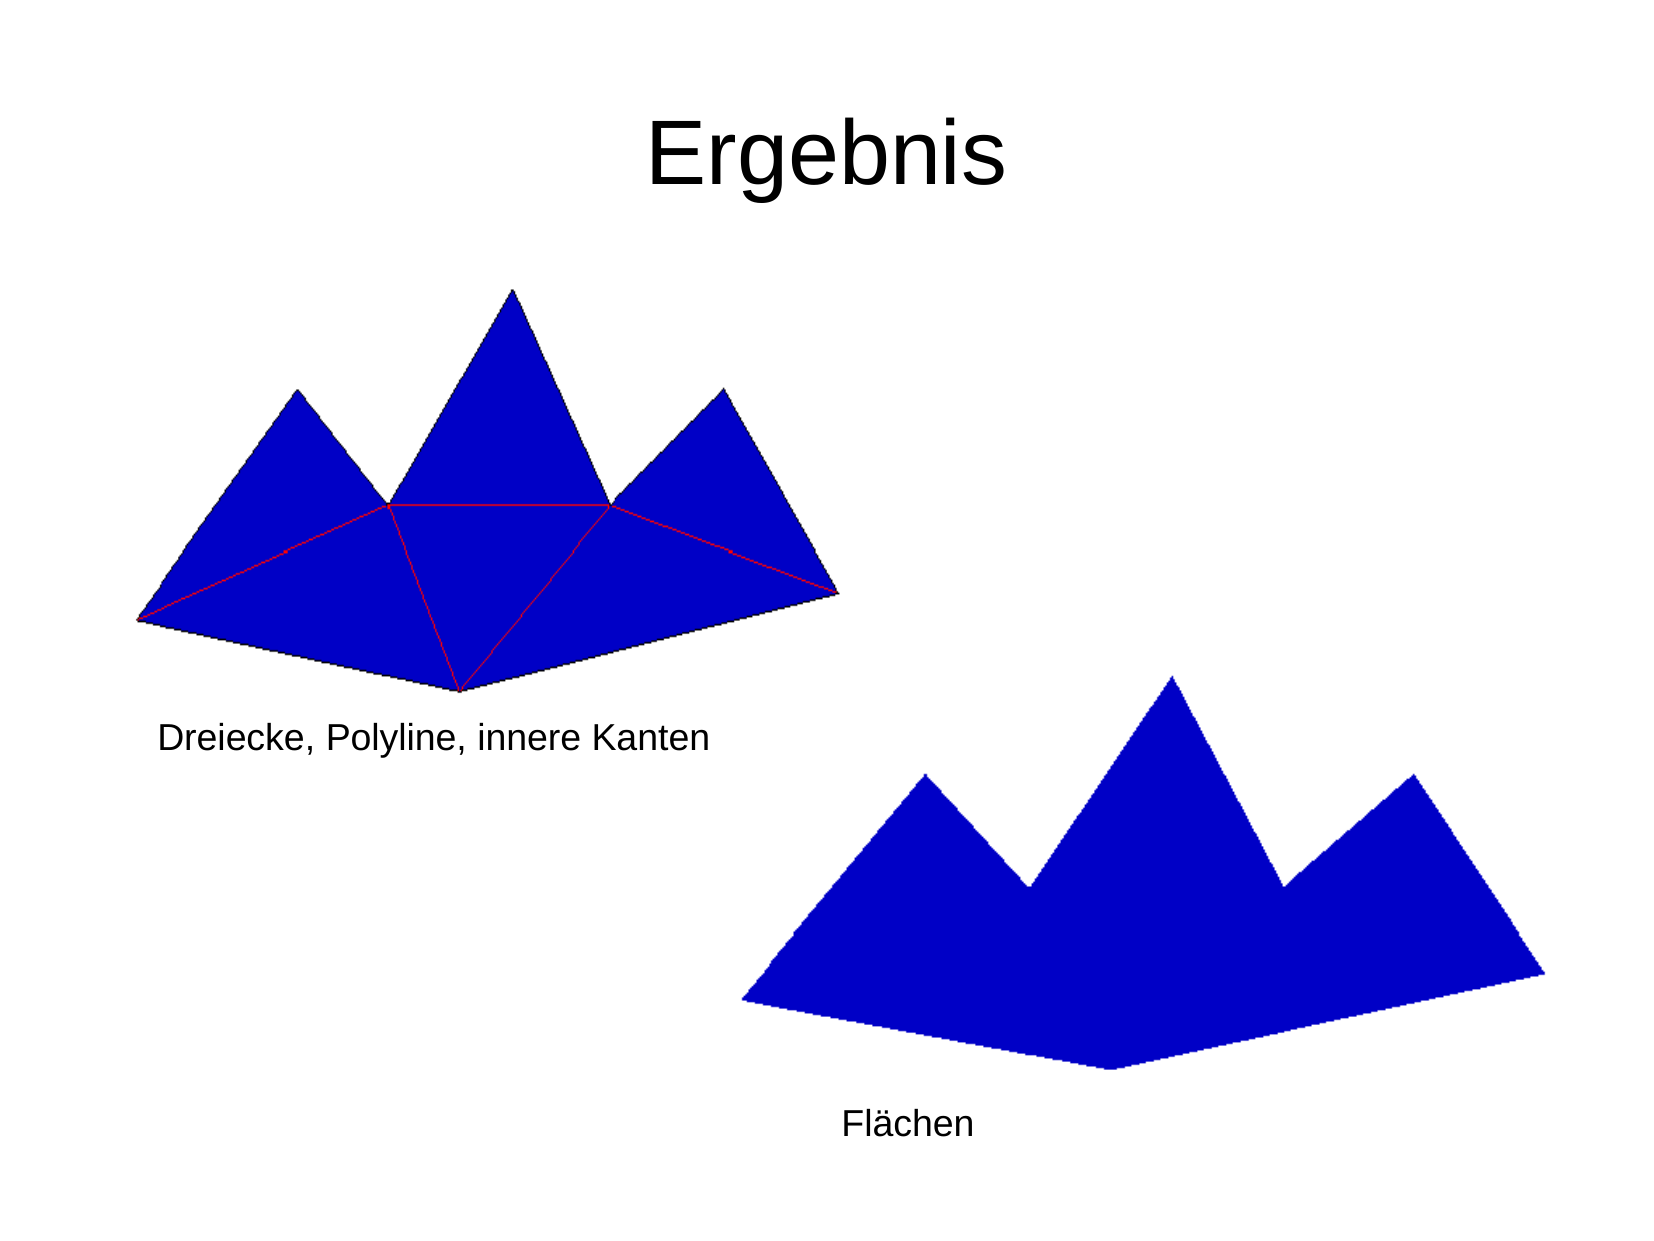

# Ergebnis
Dreiecke, Polyline, innere Kanten
Flächen